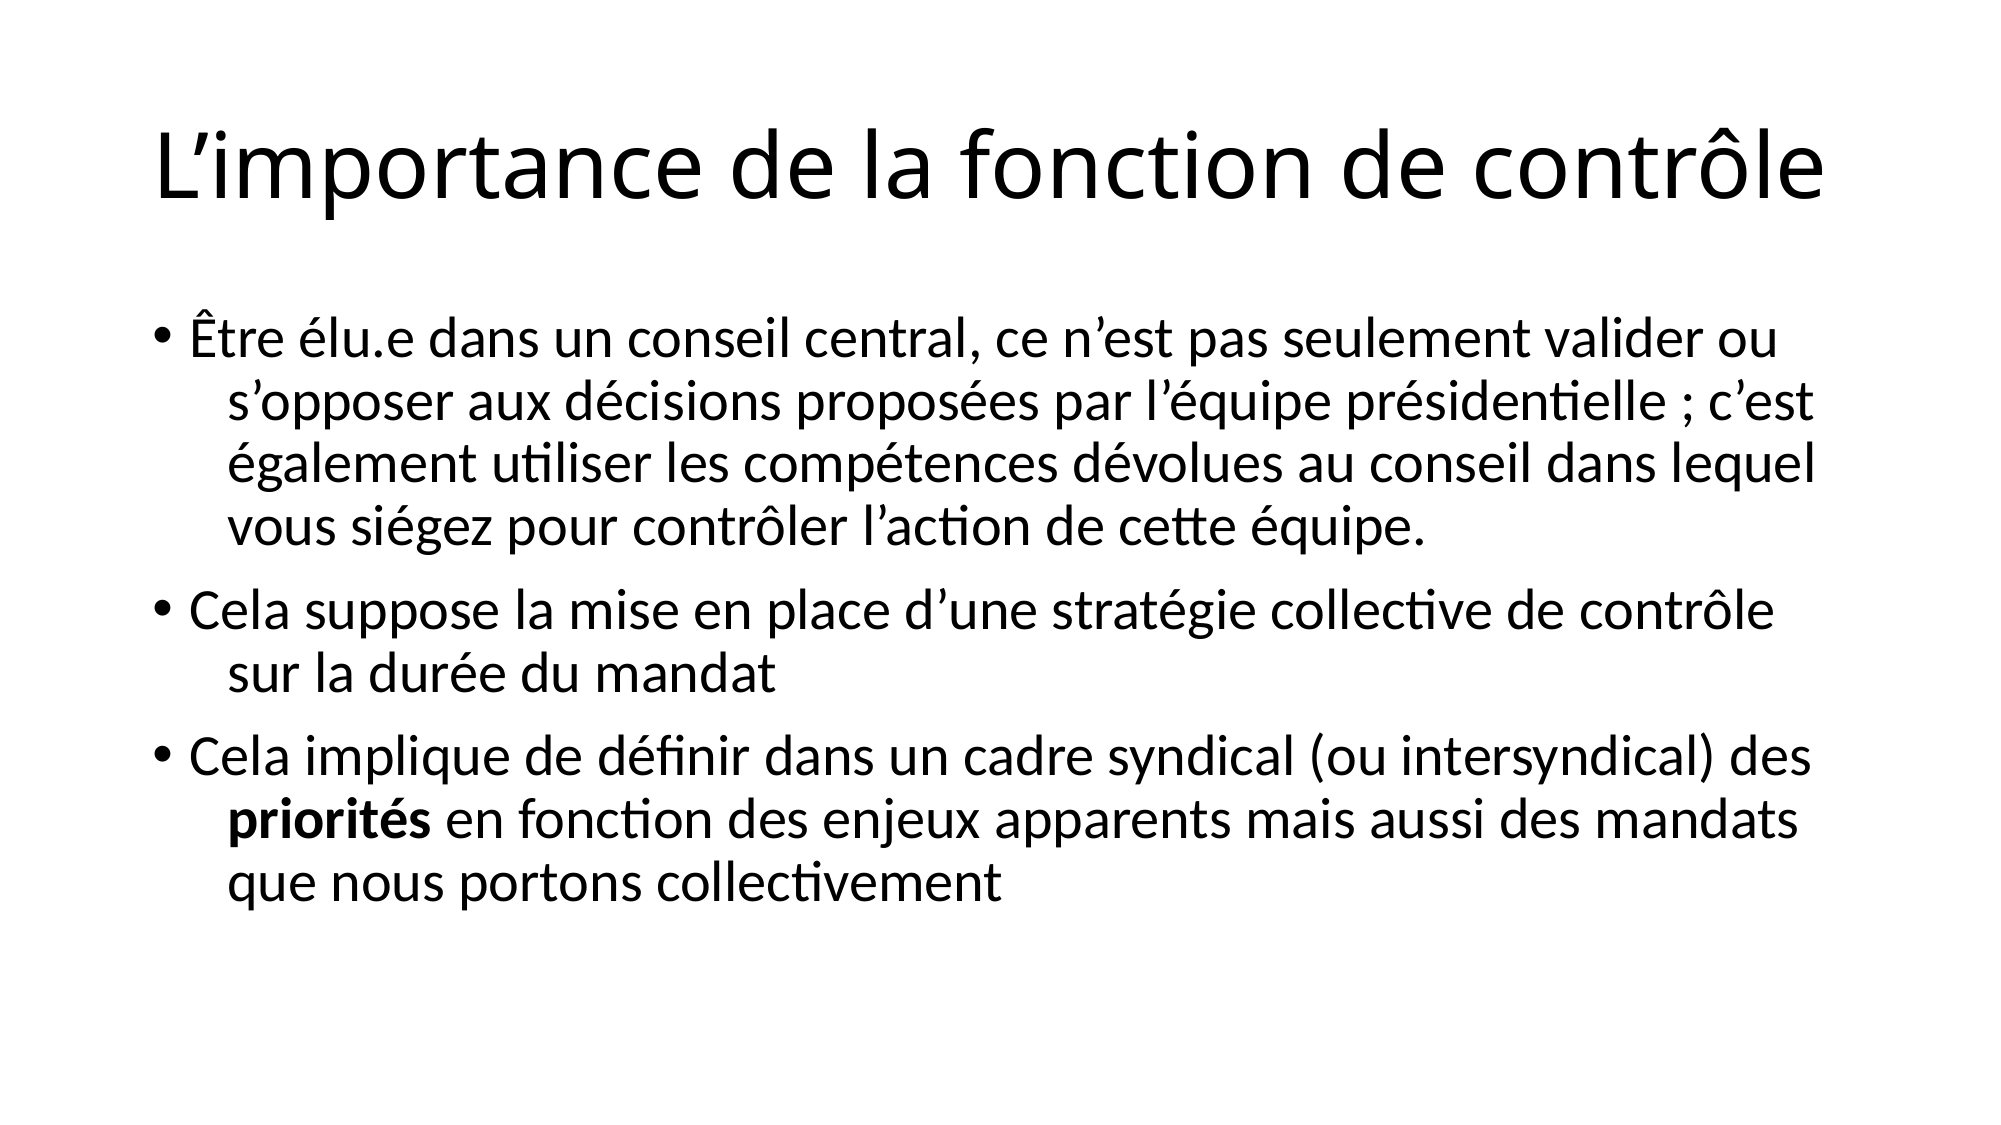

# L’importance de la fonction de contrôle
Être élu.e dans un conseil central, ce n’est pas seulement valider ou s’opposer aux décisions proposées par l’équipe présidentielle ; c’est également utiliser les compétences dévolues au conseil dans lequel vous siégez pour contrôler l’action de cette équipe.
Cela suppose la mise en place d’une stratégie collective de contrôle sur la durée du mandat
Cela implique de définir dans un cadre syndical (ou intersyndical) des priorités en fonction des enjeux apparents mais aussi des mandats que nous portons collectivement